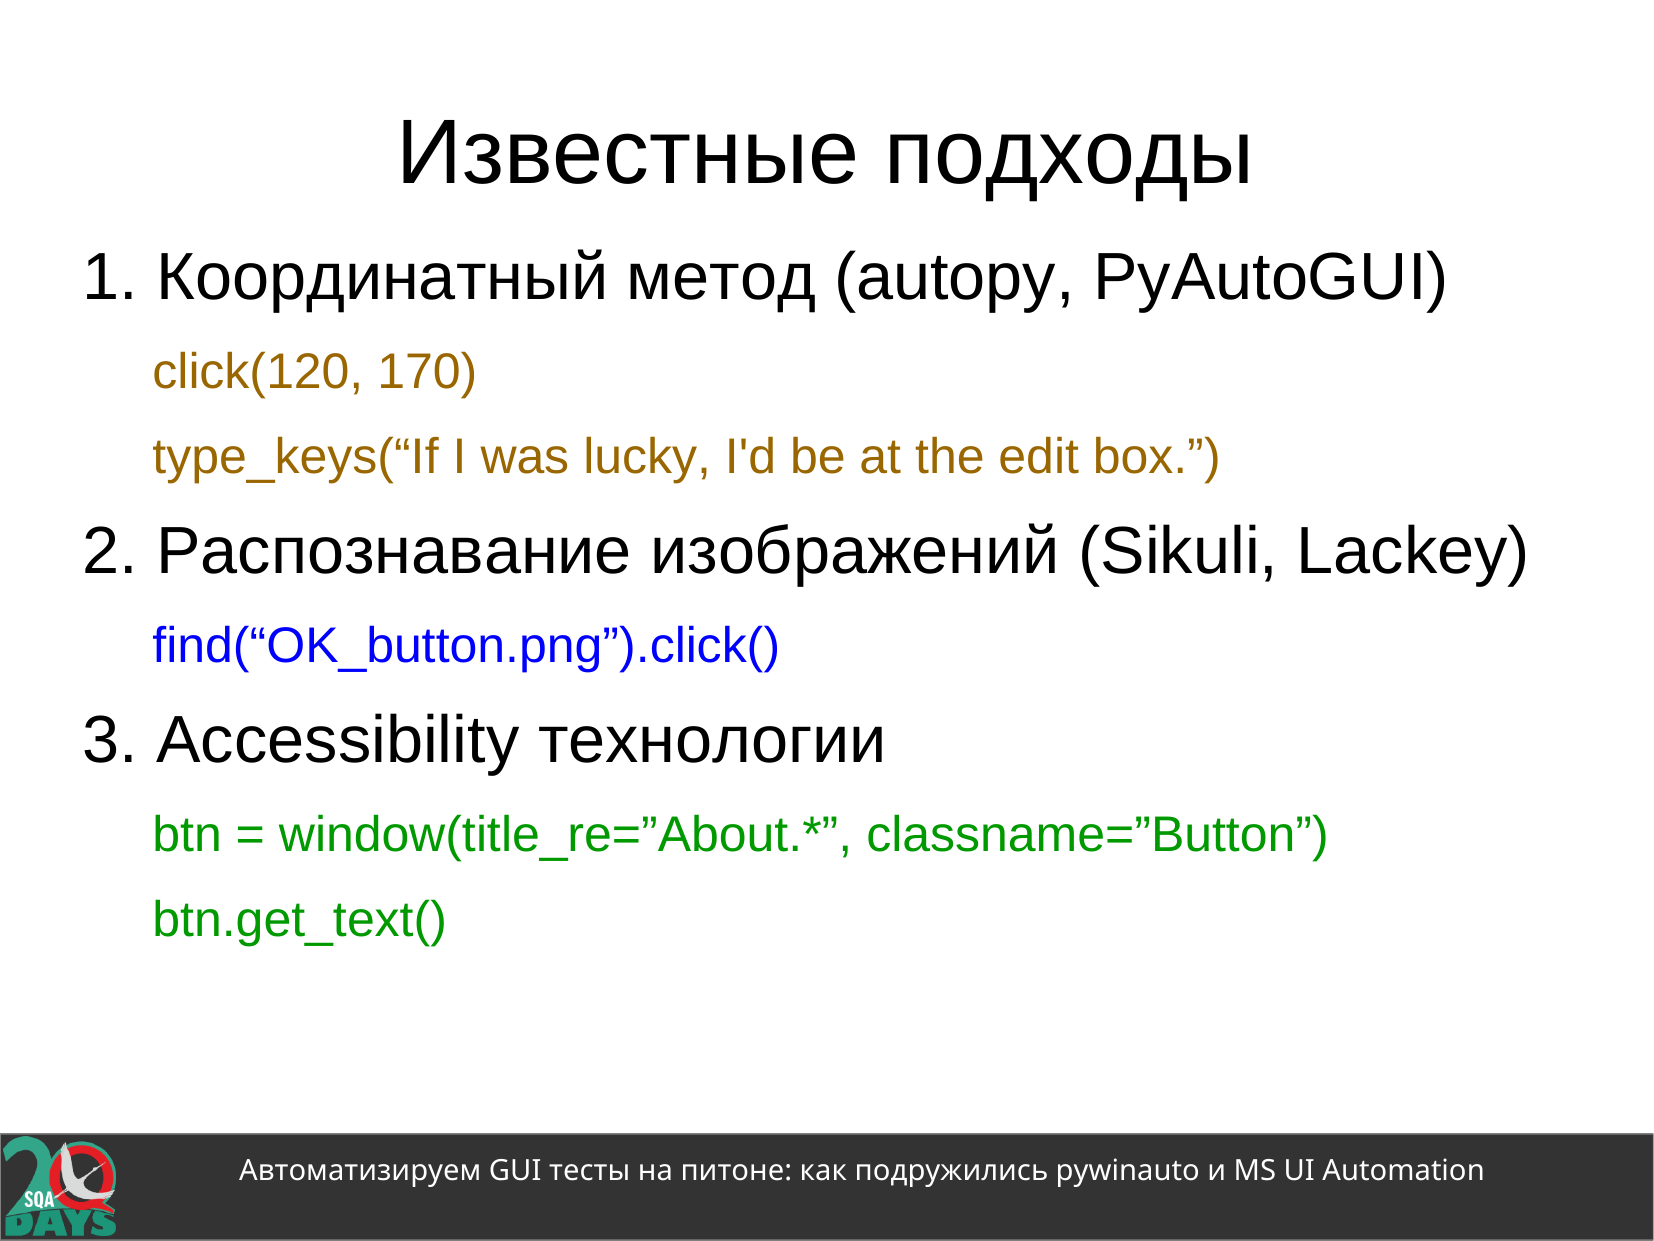

# Известные подходы
1. Координатный метод (autopy, PyAutoGUI)
 click(120, 170)
 type_keys(“If I was lucky, I'd be at the edit box.”)
2. Распознавание изображений (Sikuli, Lackey)
 find(“OK_button.png”).click()
3. Accessibility технологии
 btn = window(title_re=”About.*”, classname=”Button”)
 btn.get_text()
Автоматизируем GUI тесты на питоне: как подружились pywinauto и MS UI Automation